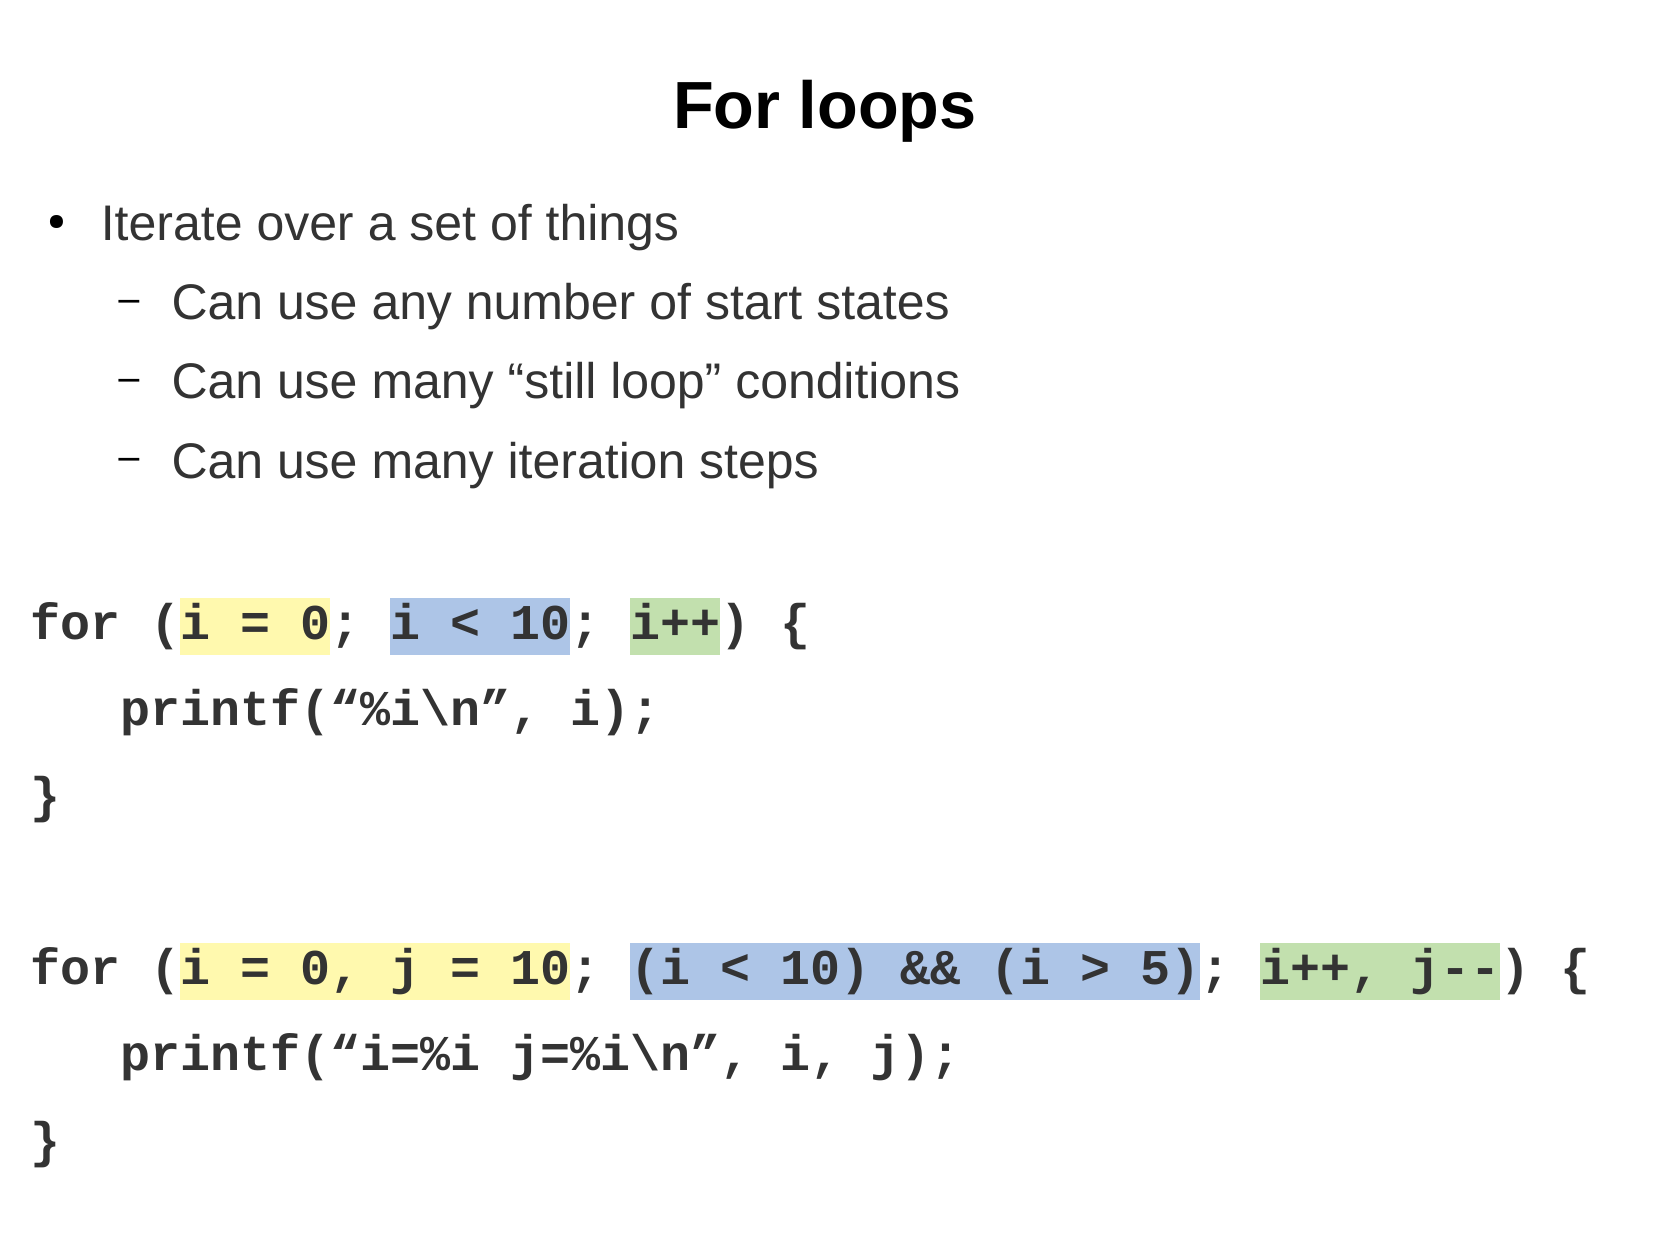

# For loops
Iterate over a set of things
Can use any number of start states
Can use many “still loop” conditions
Can use many iteration steps
for (i = 0; i < 10; i++) {
 printf(“%i\n”, i);
}
for (i = 0, j = 10; (i < 10) && (i > 5); i++, j--) {
 printf(“i=%i j=%i\n”, i, j);
}